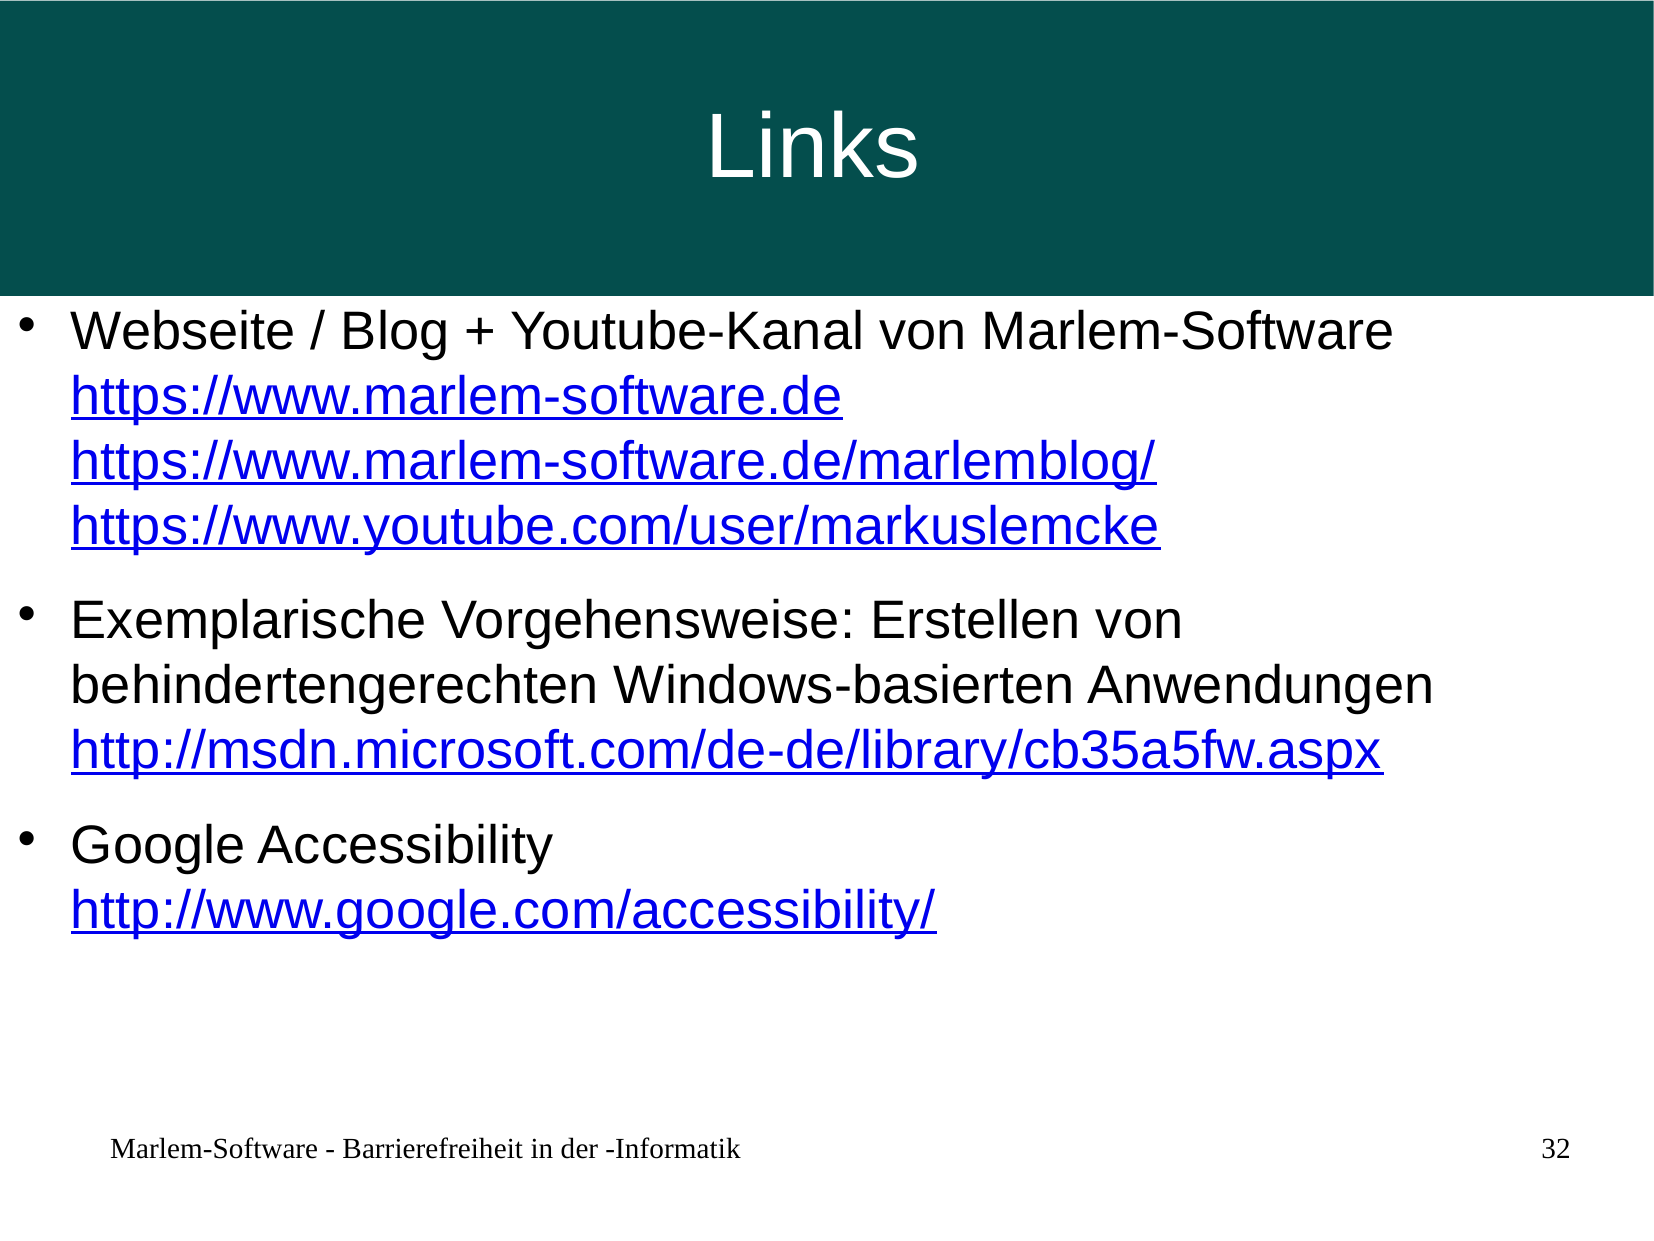

Links
# Webseite / Blog + Youtube-Kanal von Marlem-Software https://www.marlem-software.de https://www.marlem-software.de/marlemblog/ https://www.youtube.com/user/markuslemcke
Exemplarische Vorgehensweise: Erstellen von behindertengerechten Windows-basierten Anwendungen
http://msdn.microsoft.com/de-de/library/cb35a5fw.aspx
Google Accessibility
http://www.google.com/accessibility/
Marlem-Software - Barrierefreiheit in der -Informatik
32